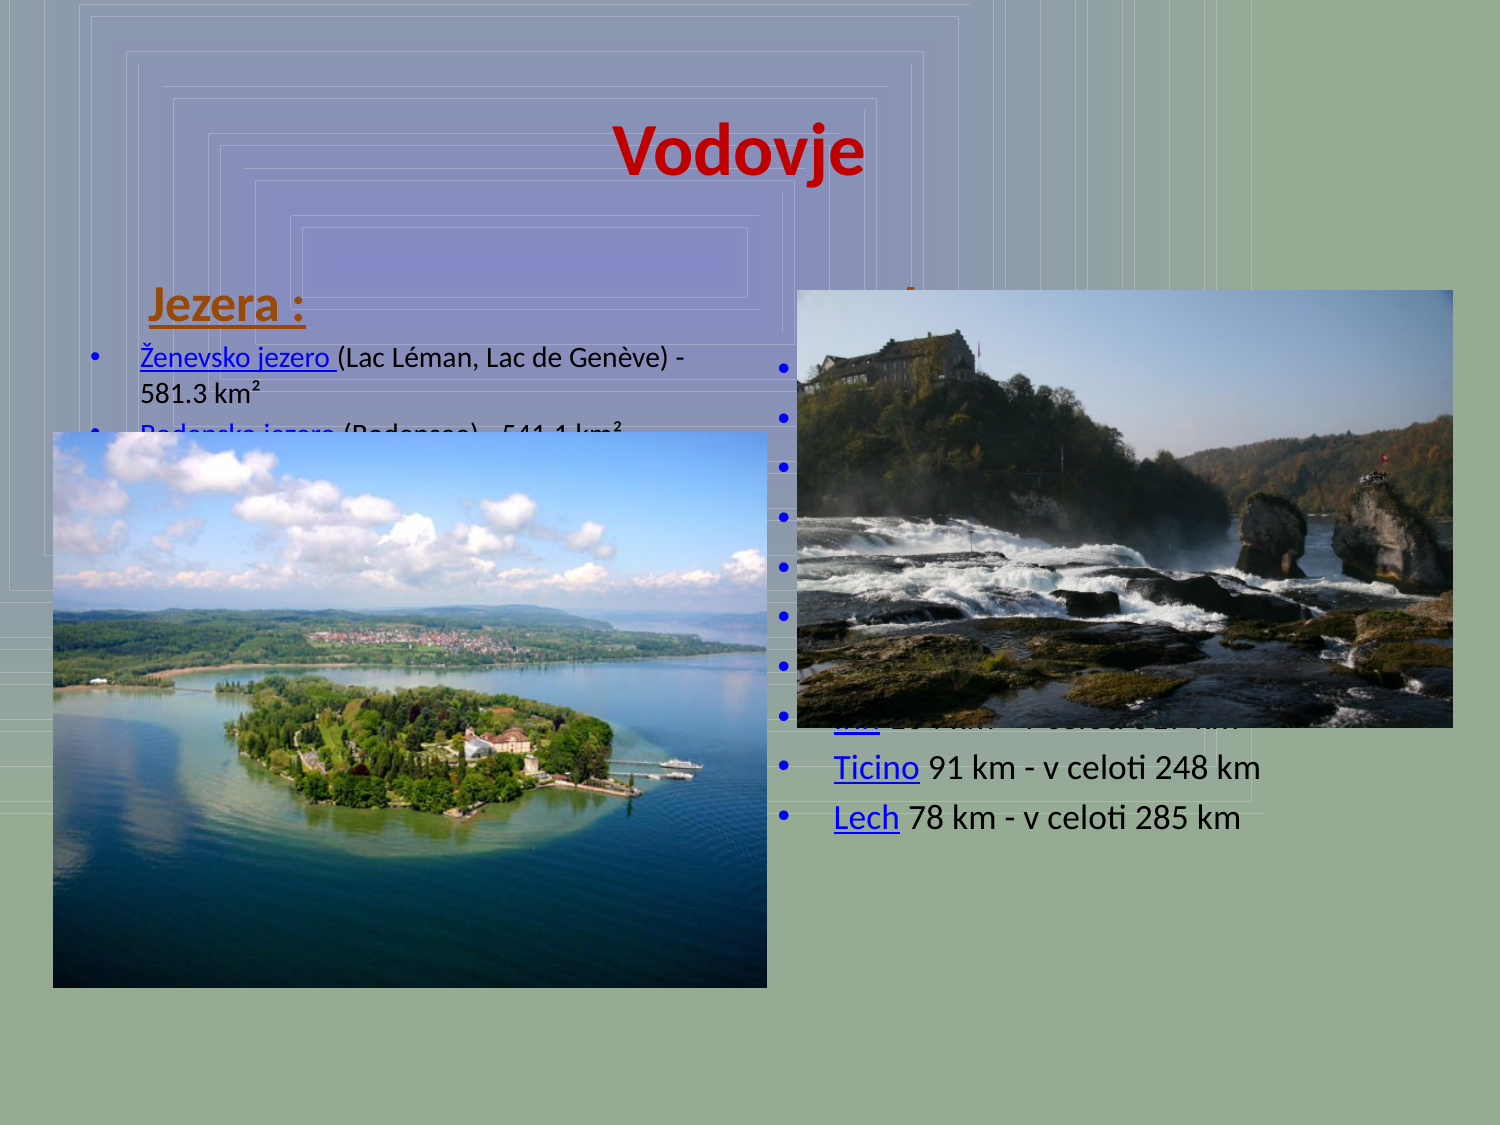

# Vodovje
 Jezera :
Ženevsko jezero (Lac Léman, Lac de Genève) - 581.3 km²
Bodensko jezero (Bodensee) - 541.1 km²
Jezero Neuchâtel (Lac de Neuchâtel) - 218.3 km²
Lago Maggiore - 212.3 km²
Jezero Lucerne (Vierwaldstättersee) - 113.7 km²
Züriško jezero (Zürichsee) - 90.1 km²
Jezero Lugano (Lago di Lugano) - 48.7 km²
Jezero Thun (Thunersee) - 48.4 km²
Jezero Biel (Lac de Bienne, Bielersee) - 39.6 km²
Jezero Zug (Zugersee) - 38.3 km²
Brienzersee - 29.8 km²
Jezero Walen (or Walensee, Lake Walenstadt) - 24.1 km²
Jezero Murten (Lac Morat, Murtensee) - 23.0 km²
 Reke :
Ren 375 km - v celoti 1320 km
Aare 295 km
Rona 264 km - v celoti 812 km
Reuss 158 km
Linth-Limmat 140 km
Saane 128 km
Thur 125 km
Inn 104 km - v celoti 517 km
Ticino 91 km - v celoti 248 km
Lech 78 km - v celoti 285 km